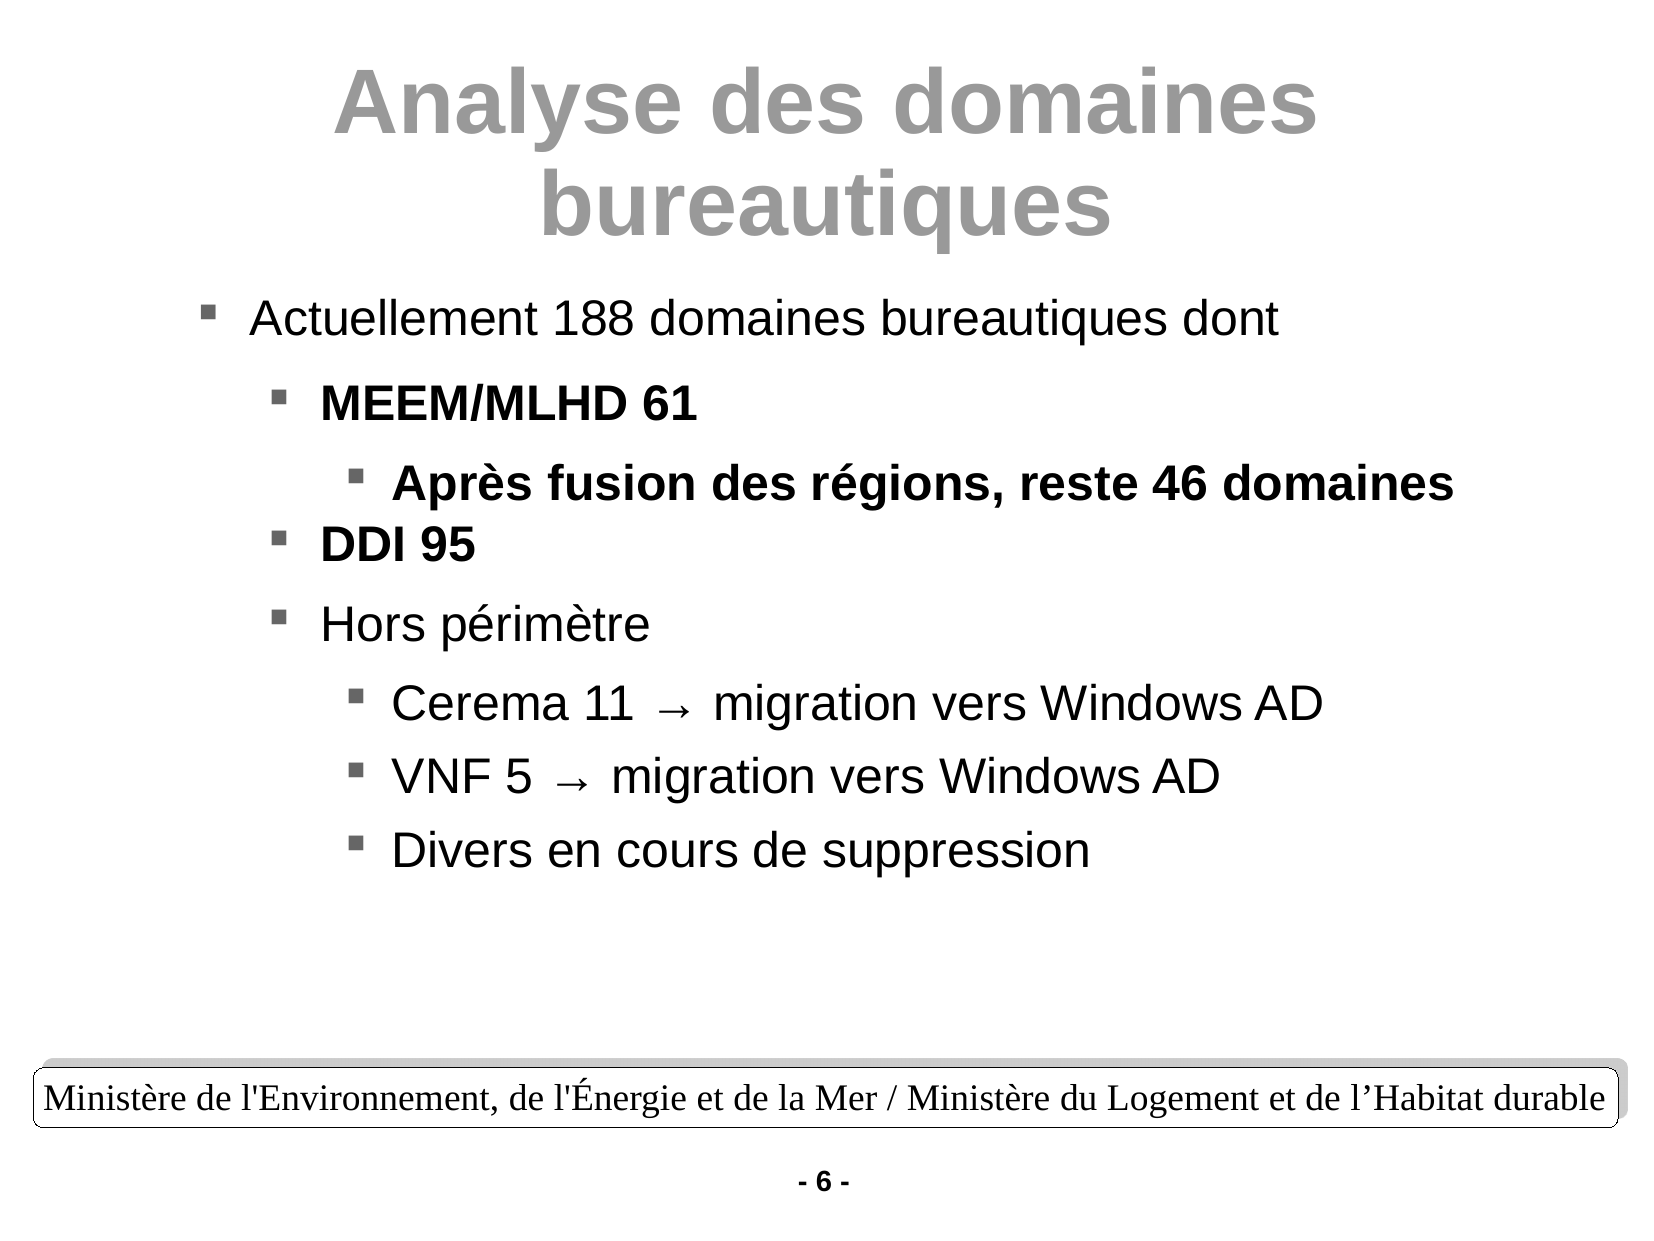

# Analyse des domaines bureautiques
Actuellement 188 domaines bureautiques dont
MEEM/MLHD 61
Après fusion des régions, reste 46 domaines
DDI 95
Hors périmètre
Cerema 11 → migration vers Windows AD
VNF 5 → migration vers Windows AD
Divers en cours de suppression